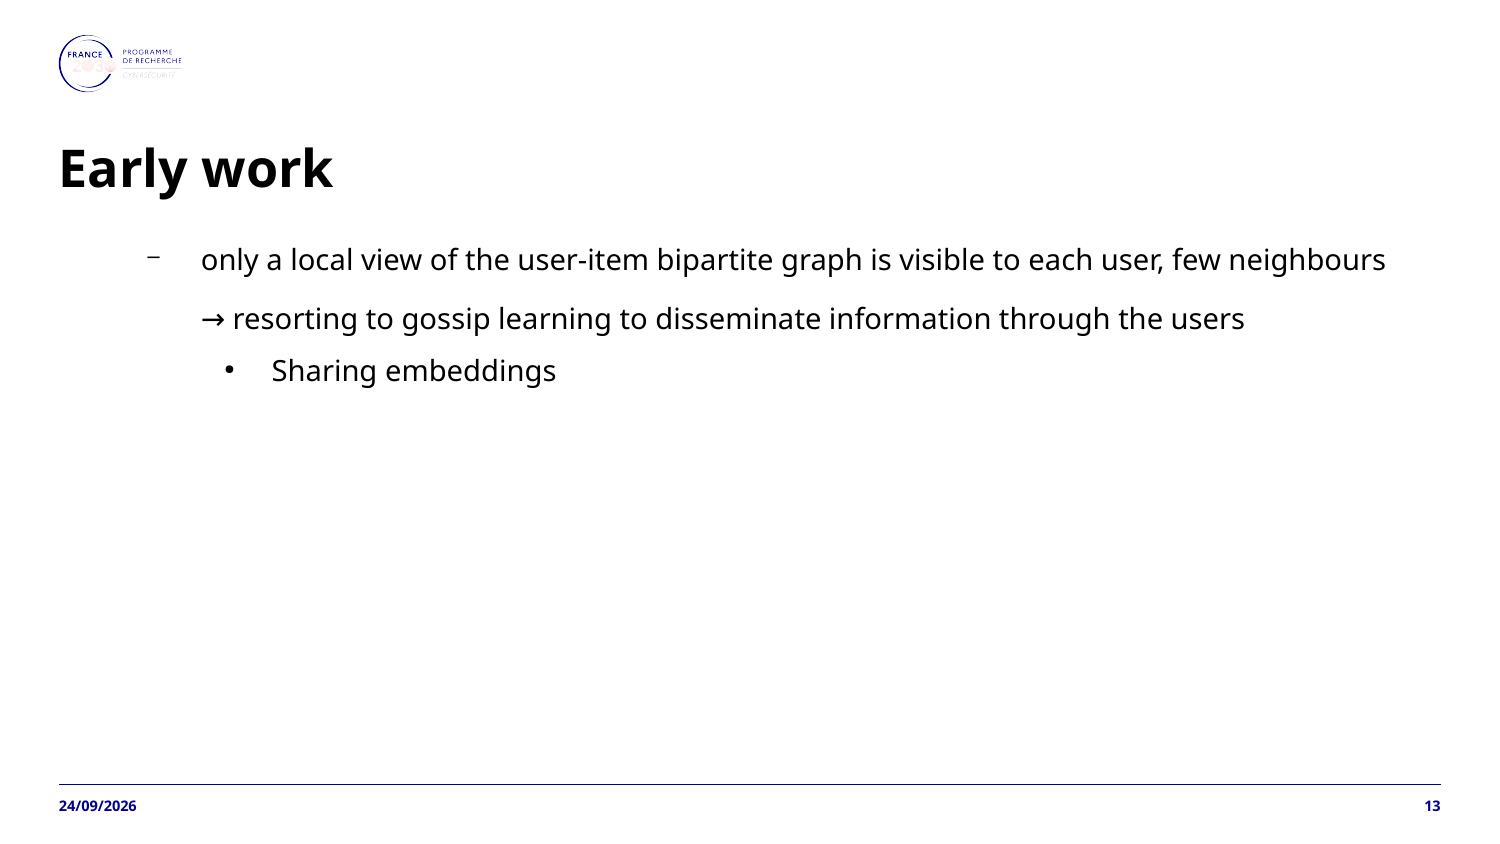

# Early work
only a local view of the user-item bipartite graph is visible to each user, few neighbours
→ resorting to gossip learning to disseminate information through the users
Sharing embeddings